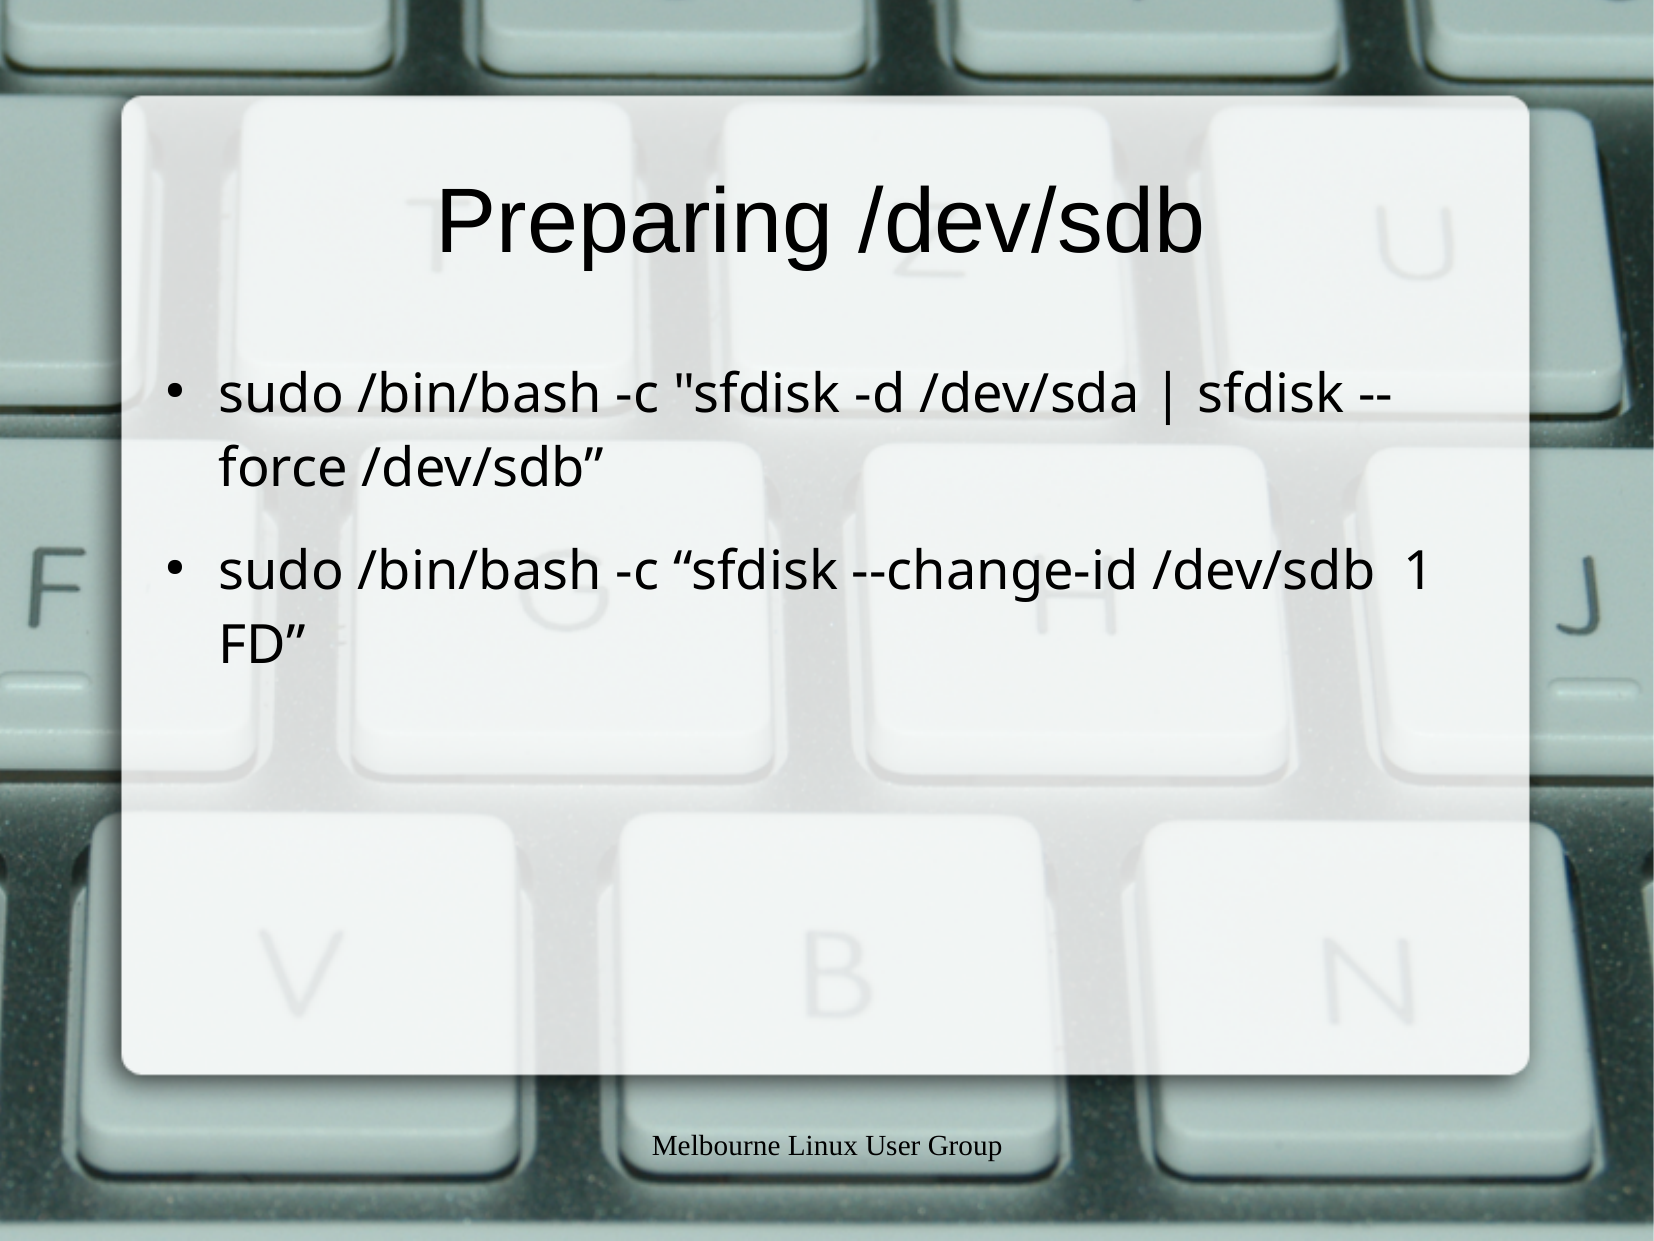

# Preparing /dev/sdb
sudo /bin/bash -c "sfdisk -d /dev/sda | sfdisk --force /dev/sdb”
sudo /bin/bash -c “sfdisk --change-id /dev/sdb 1 FD”
Melbourne Linux User Group